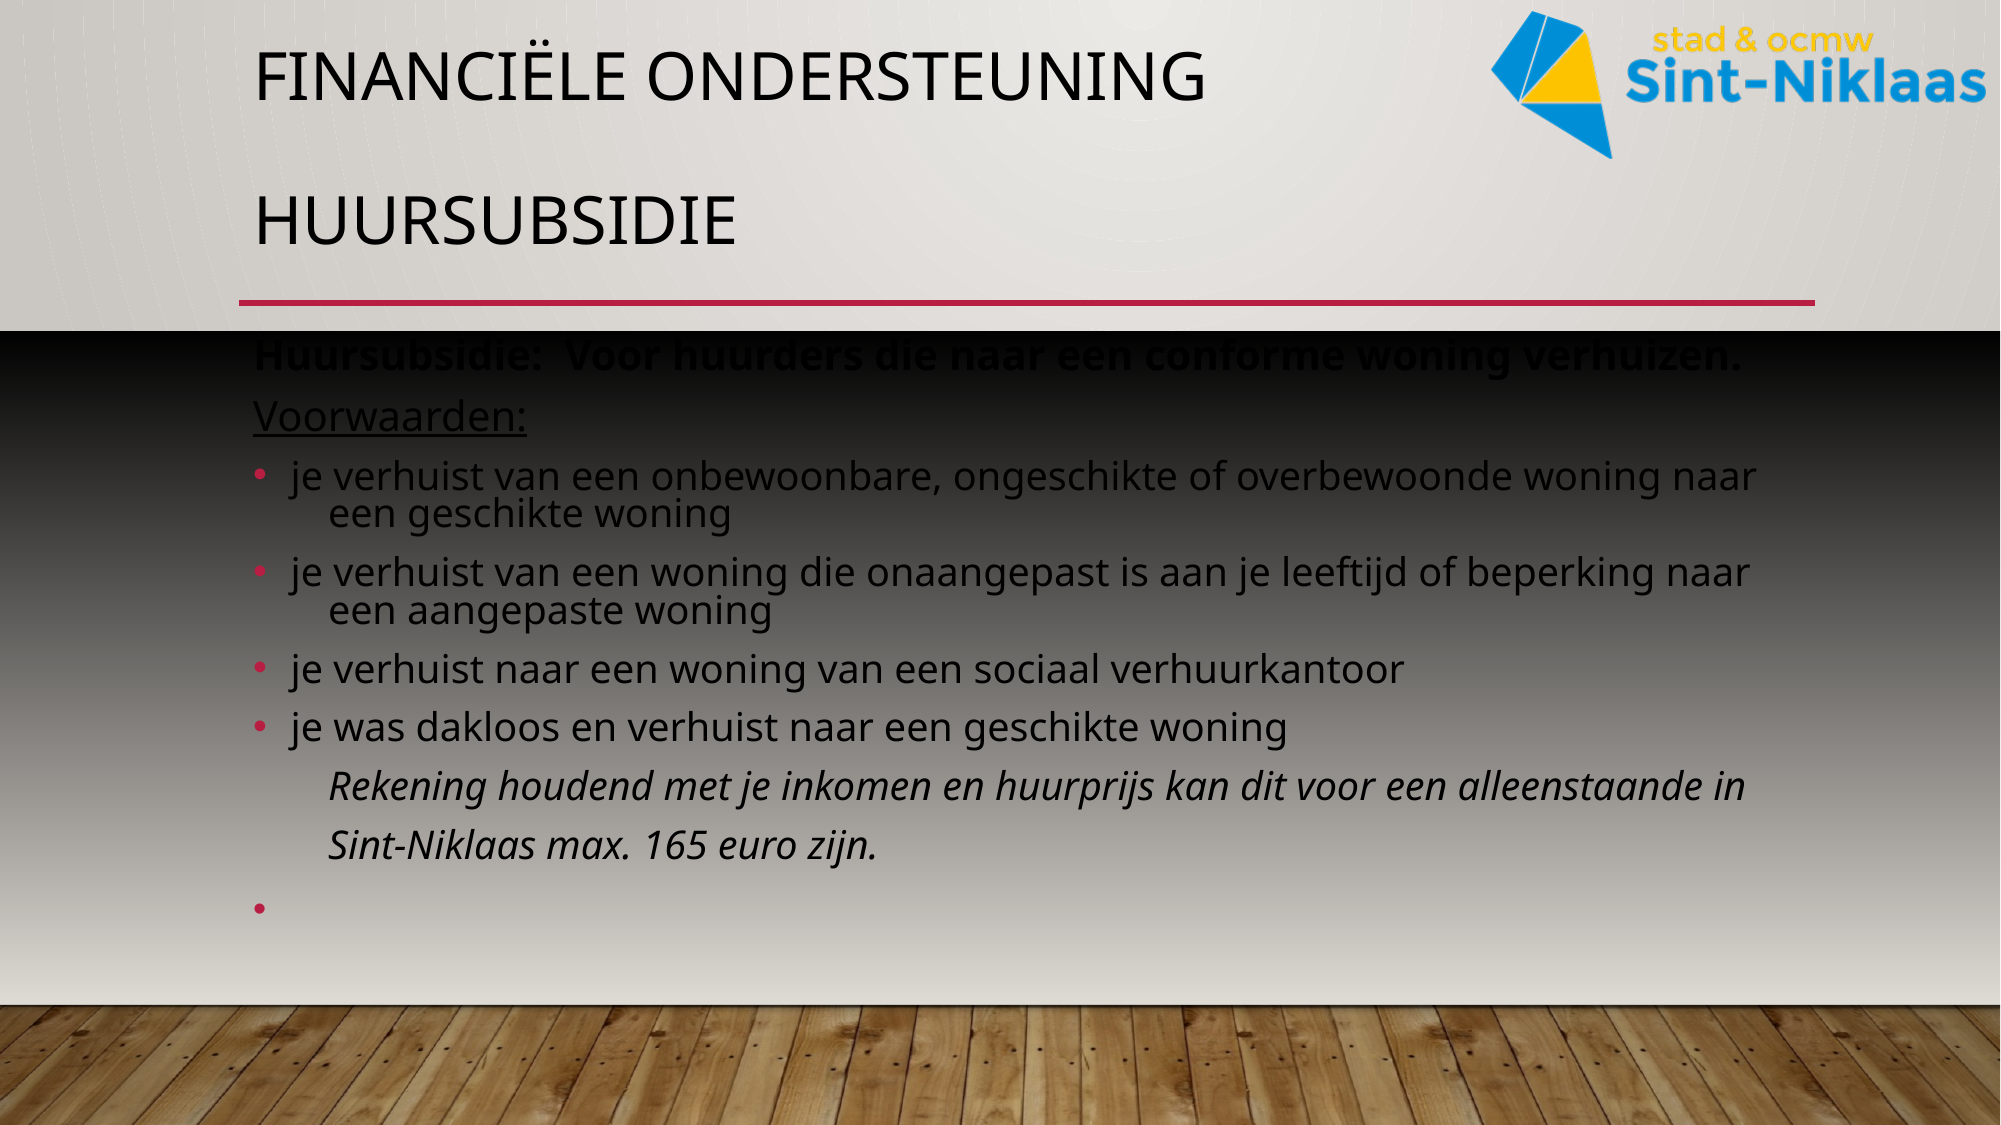

# Financiële ondersteuning Huursubsidie
Huursubsidie: Voor huurders die naar een conforme woning verhuizen.
Voorwaarden:
je verhuist van een onbewoonbare, ongeschikte of overbewoonde woning naar een geschikte woning
je verhuist van een woning die onaangepast is aan je leeftijd of beperking naar een aangepaste woning
je verhuist naar een woning van een sociaal verhuurkantoor
je was dakloos en verhuist naar een geschikte woning
	Rekening houdend met je inkomen en huurprijs kan dit voor een alleenstaande in
	Sint-Niklaas max. 165 euro zijn.